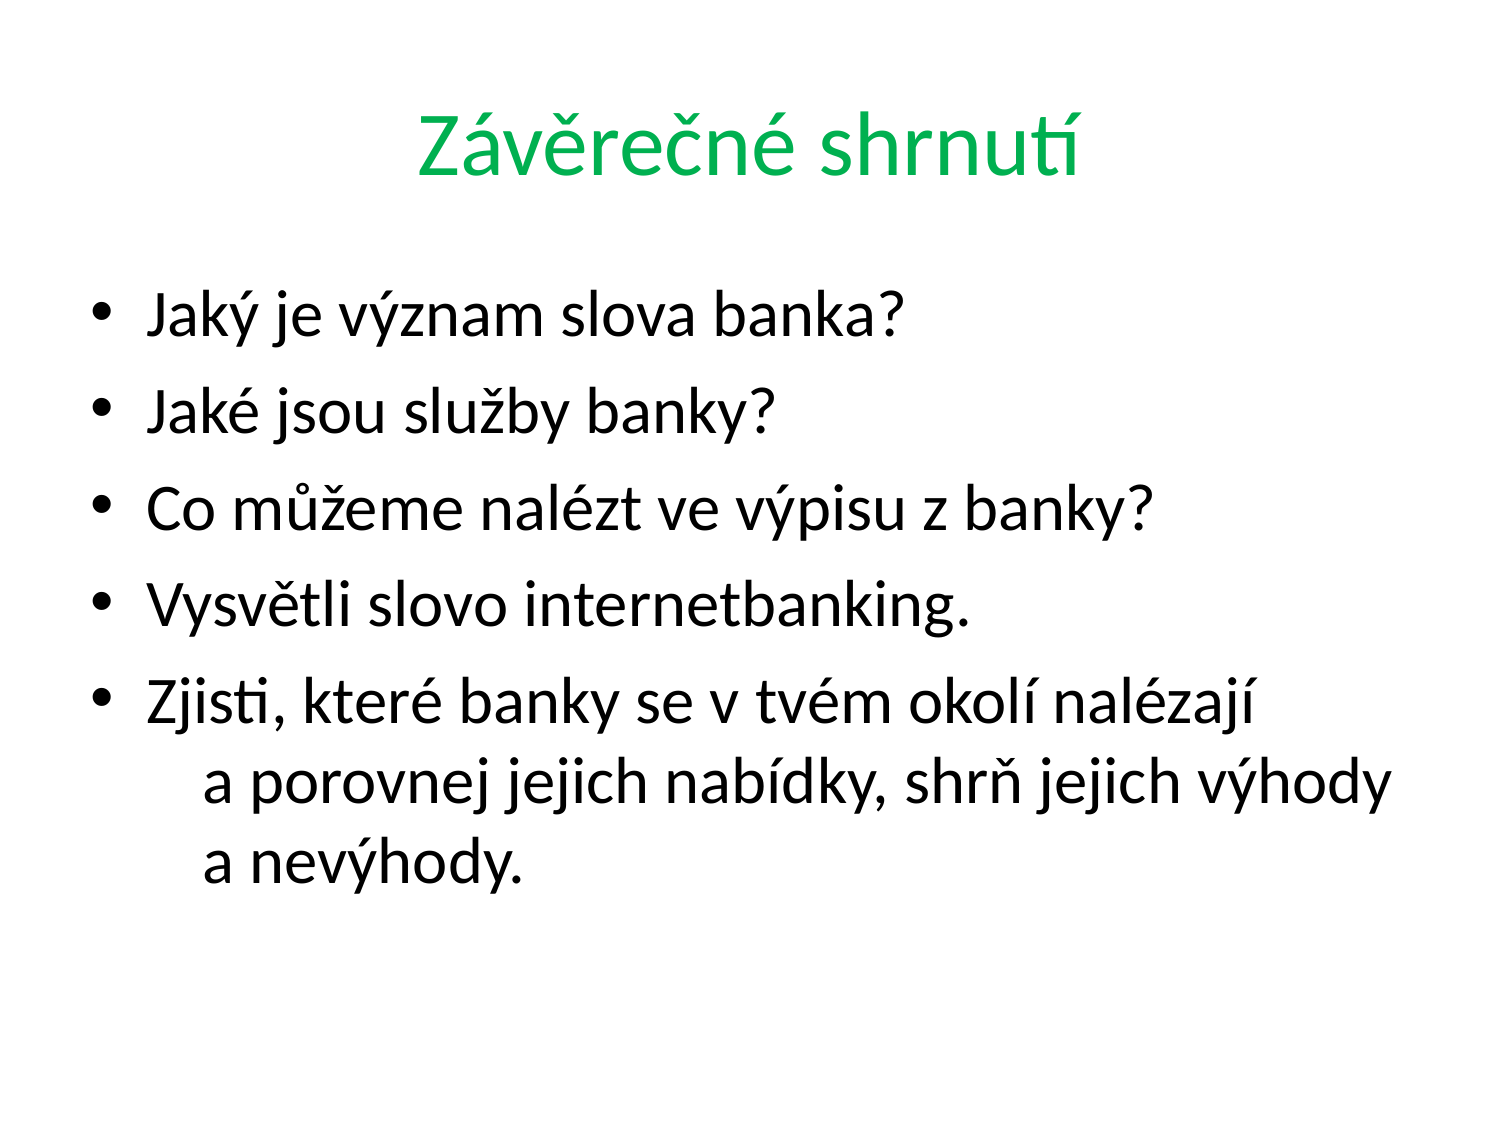

# Závěrečné shrnutí
Jaký je význam slova banka?
Jaké jsou služby banky?
Co můžeme nalézt ve výpisu z banky?
Vysvětli slovo internetbanking.
Zjisti, které banky se v tvém okolí nalézají
a porovnej jejich nabídky, shrň jejich výhody
a nevýhody.